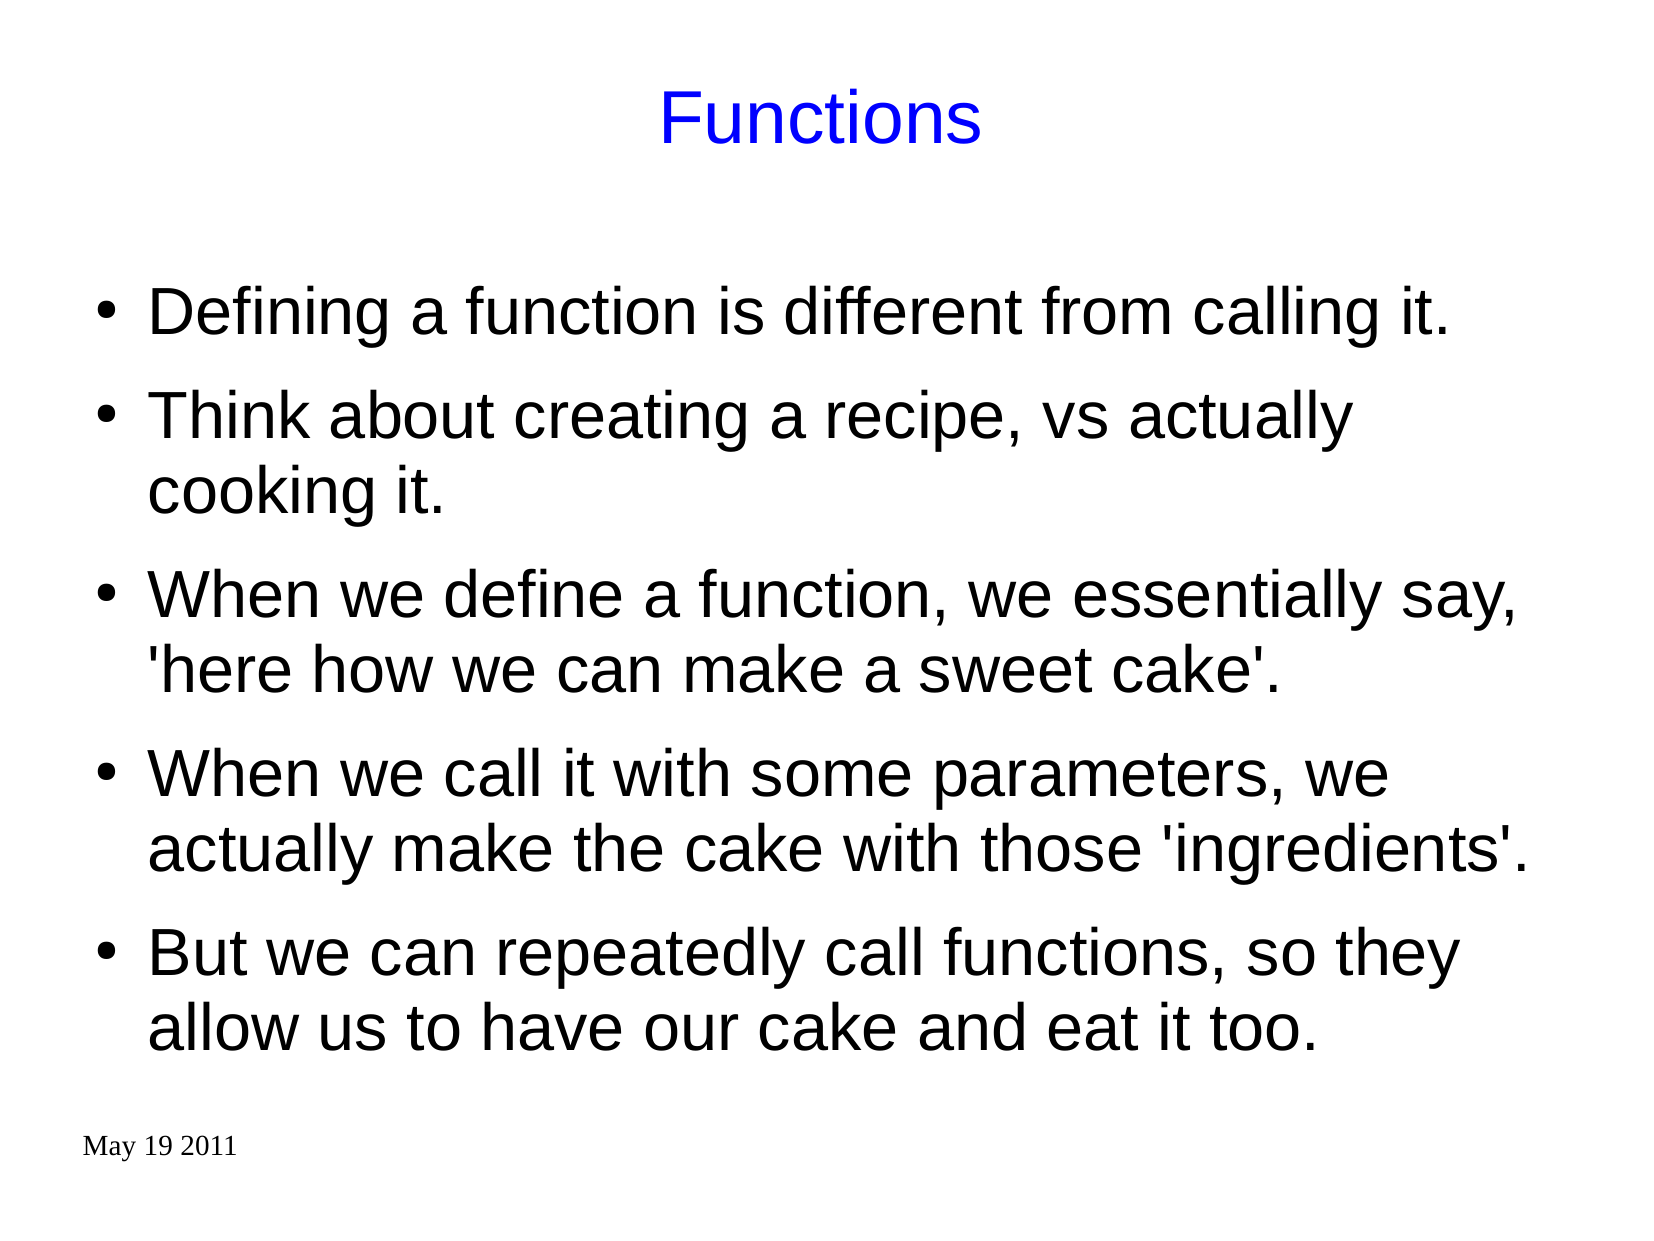

# Functions
Defining a function is different from calling it.
Think about creating a recipe, vs actually cooking it.
When we define a function, we essentially say, 'here how we can make a sweet cake'.
When we call it with some parameters, we actually make the cake with those 'ingredients'.
But we can repeatedly call functions, so they allow us to have our cake and eat it too.
May 19 2011